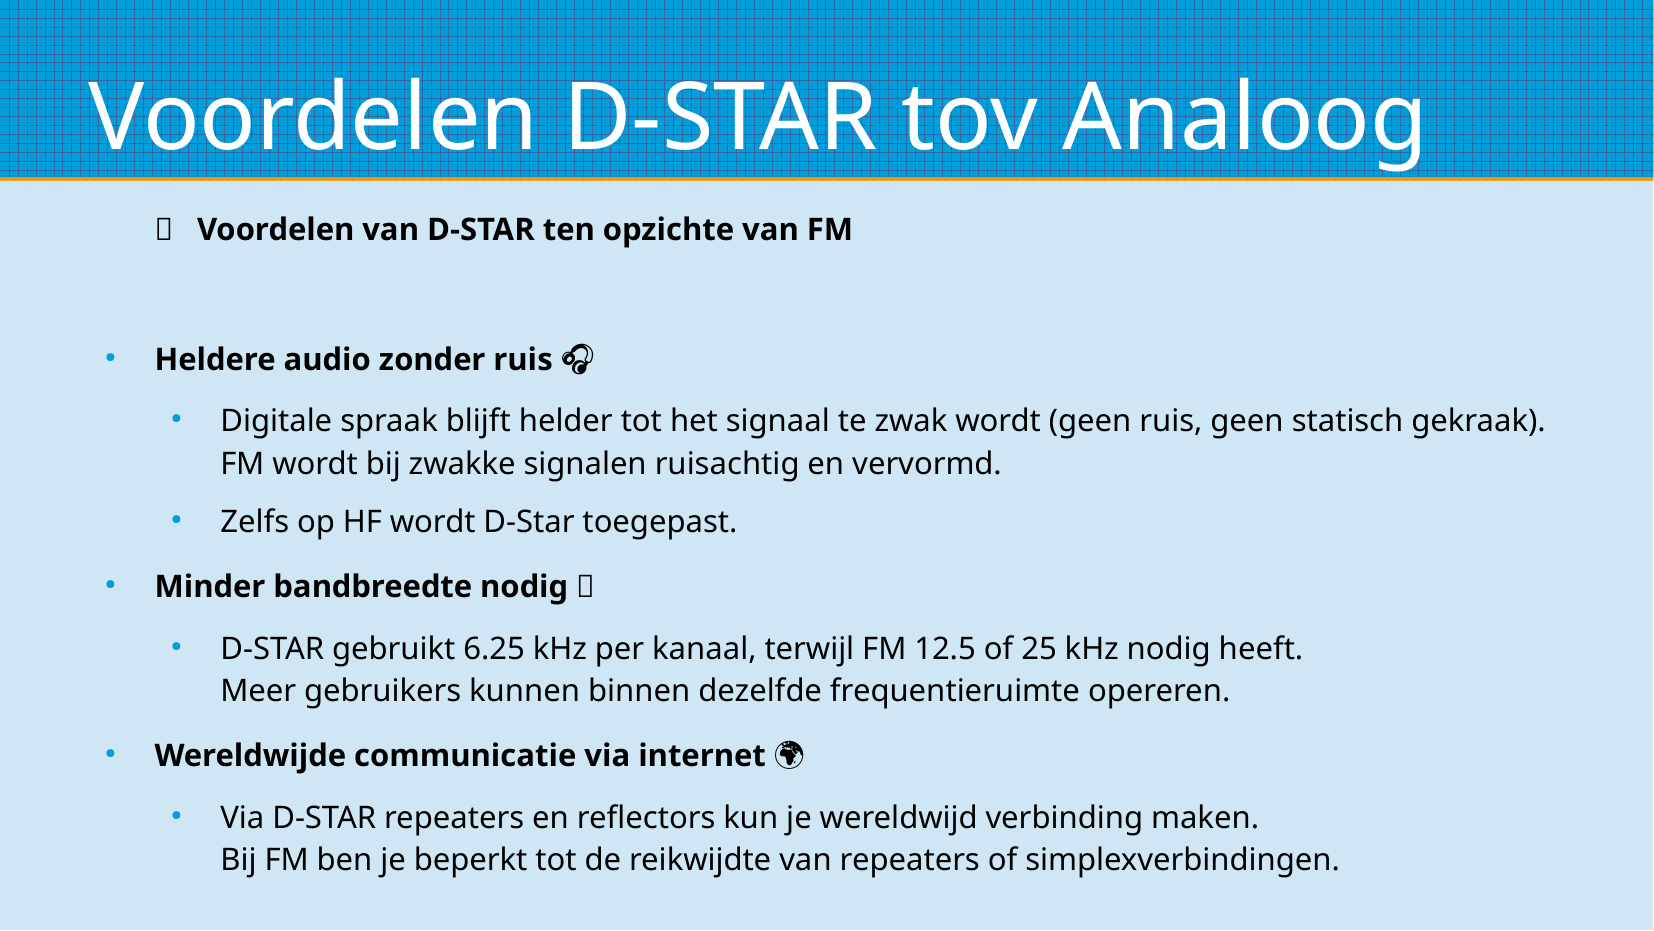

# Voordelen D-STAR tov Analoog
✅ Voordelen van D-STAR ten opzichte van FM
Heldere audio zonder ruis 🎧
Digitale spraak blijft helder tot het signaal te zwak wordt (geen ruis, geen statisch gekraak).
FM wordt bij zwakke signalen ruisachtig en vervormd.
Zelfs op HF wordt D-Star toegepast.
Minder bandbreedte nodig 📶
D-STAR gebruikt 6.25 kHz per kanaal, terwijl FM 12.5 of 25 kHz nodig heeft.
Meer gebruikers kunnen binnen dezelfde frequentieruimte opereren.
Wereldwijde communicatie via internet 🌍
Via D-STAR repeaters en reflectors kun je wereldwijd verbinding maken.
Bij FM ben je beperkt tot de reikwijdte van repeaters of simplexverbindingen.